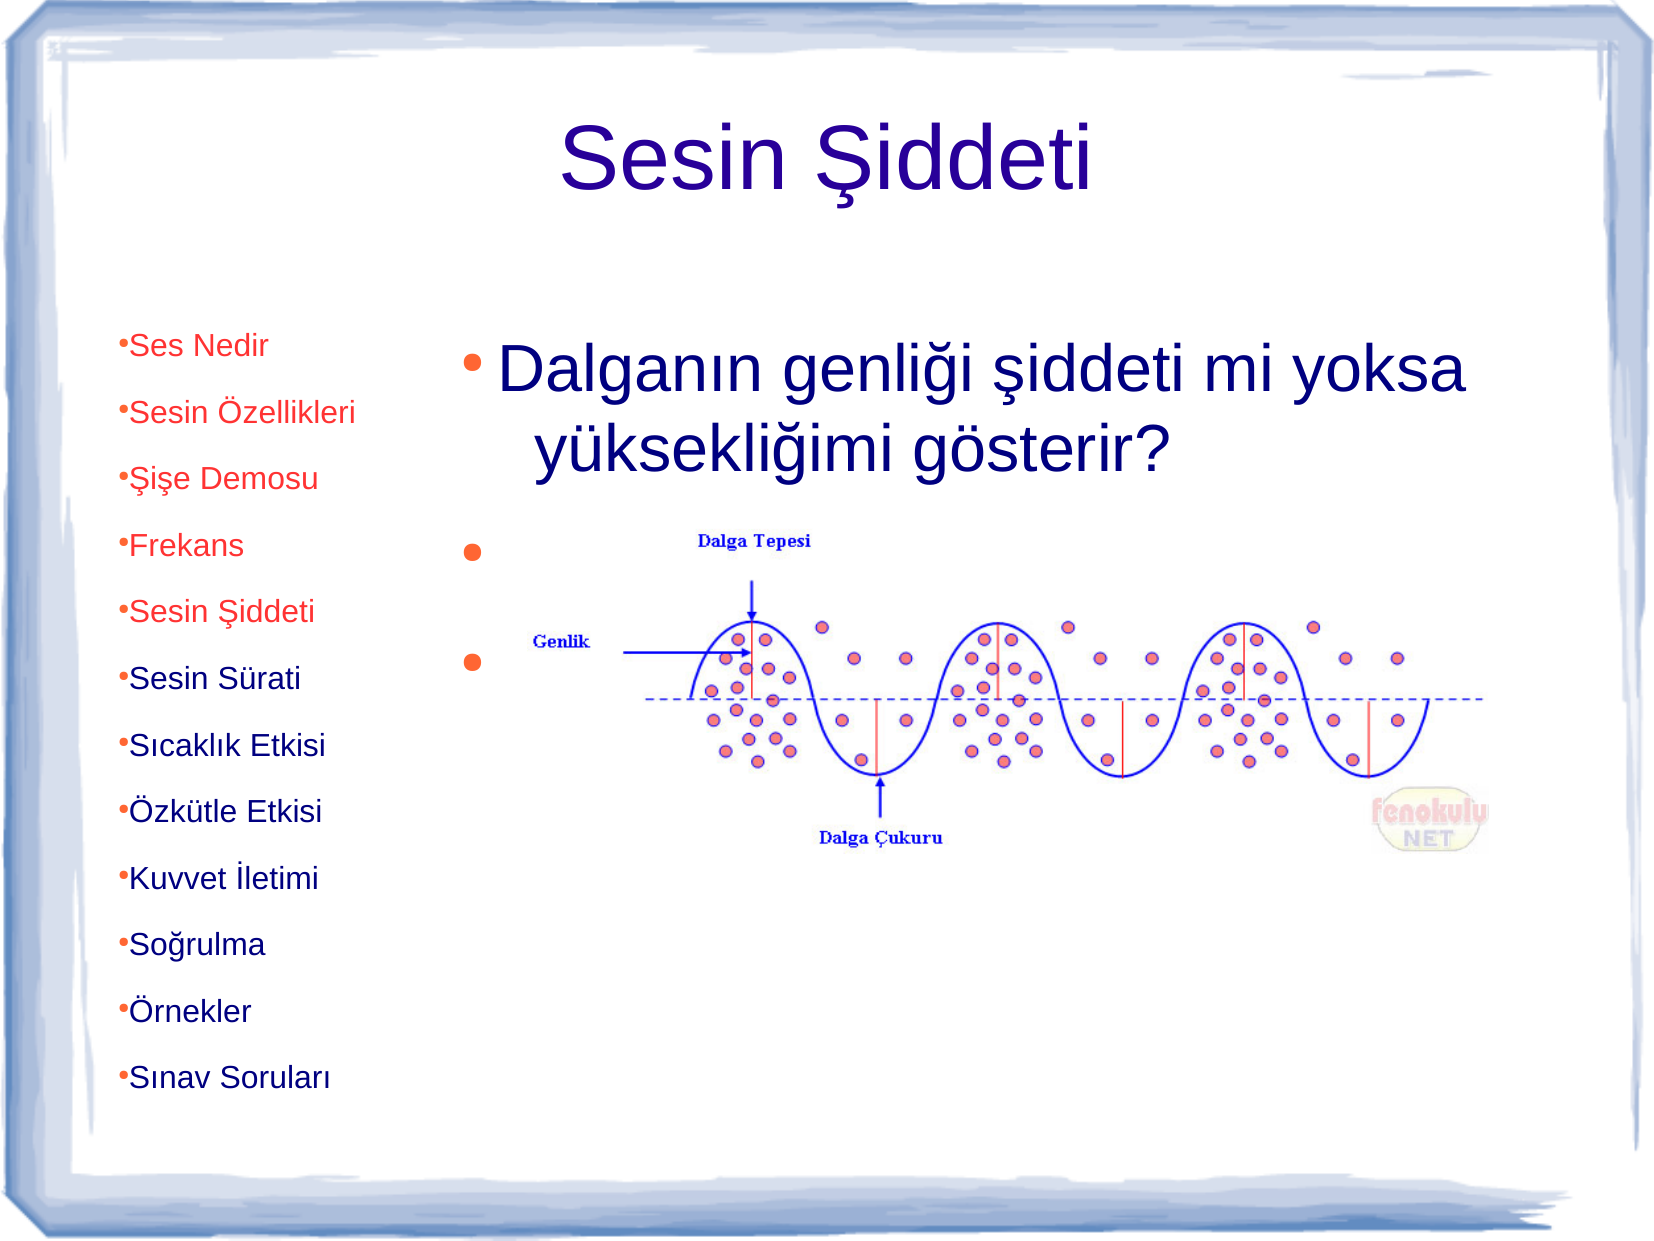

# Sesin Şiddeti
Ses Nedir
Sesin Özellikleri
Şişe Demosu
Frekans
Sesin Şiddeti
Sesin Sürati
Sıcaklık Etkisi
Özkütle Etkisi
Kuvvet İletimi
Soğrulma
Örnekler
Sınav Soruları
Dalganın genliği şiddeti mi yoksa yüksekliğimi gösterir?